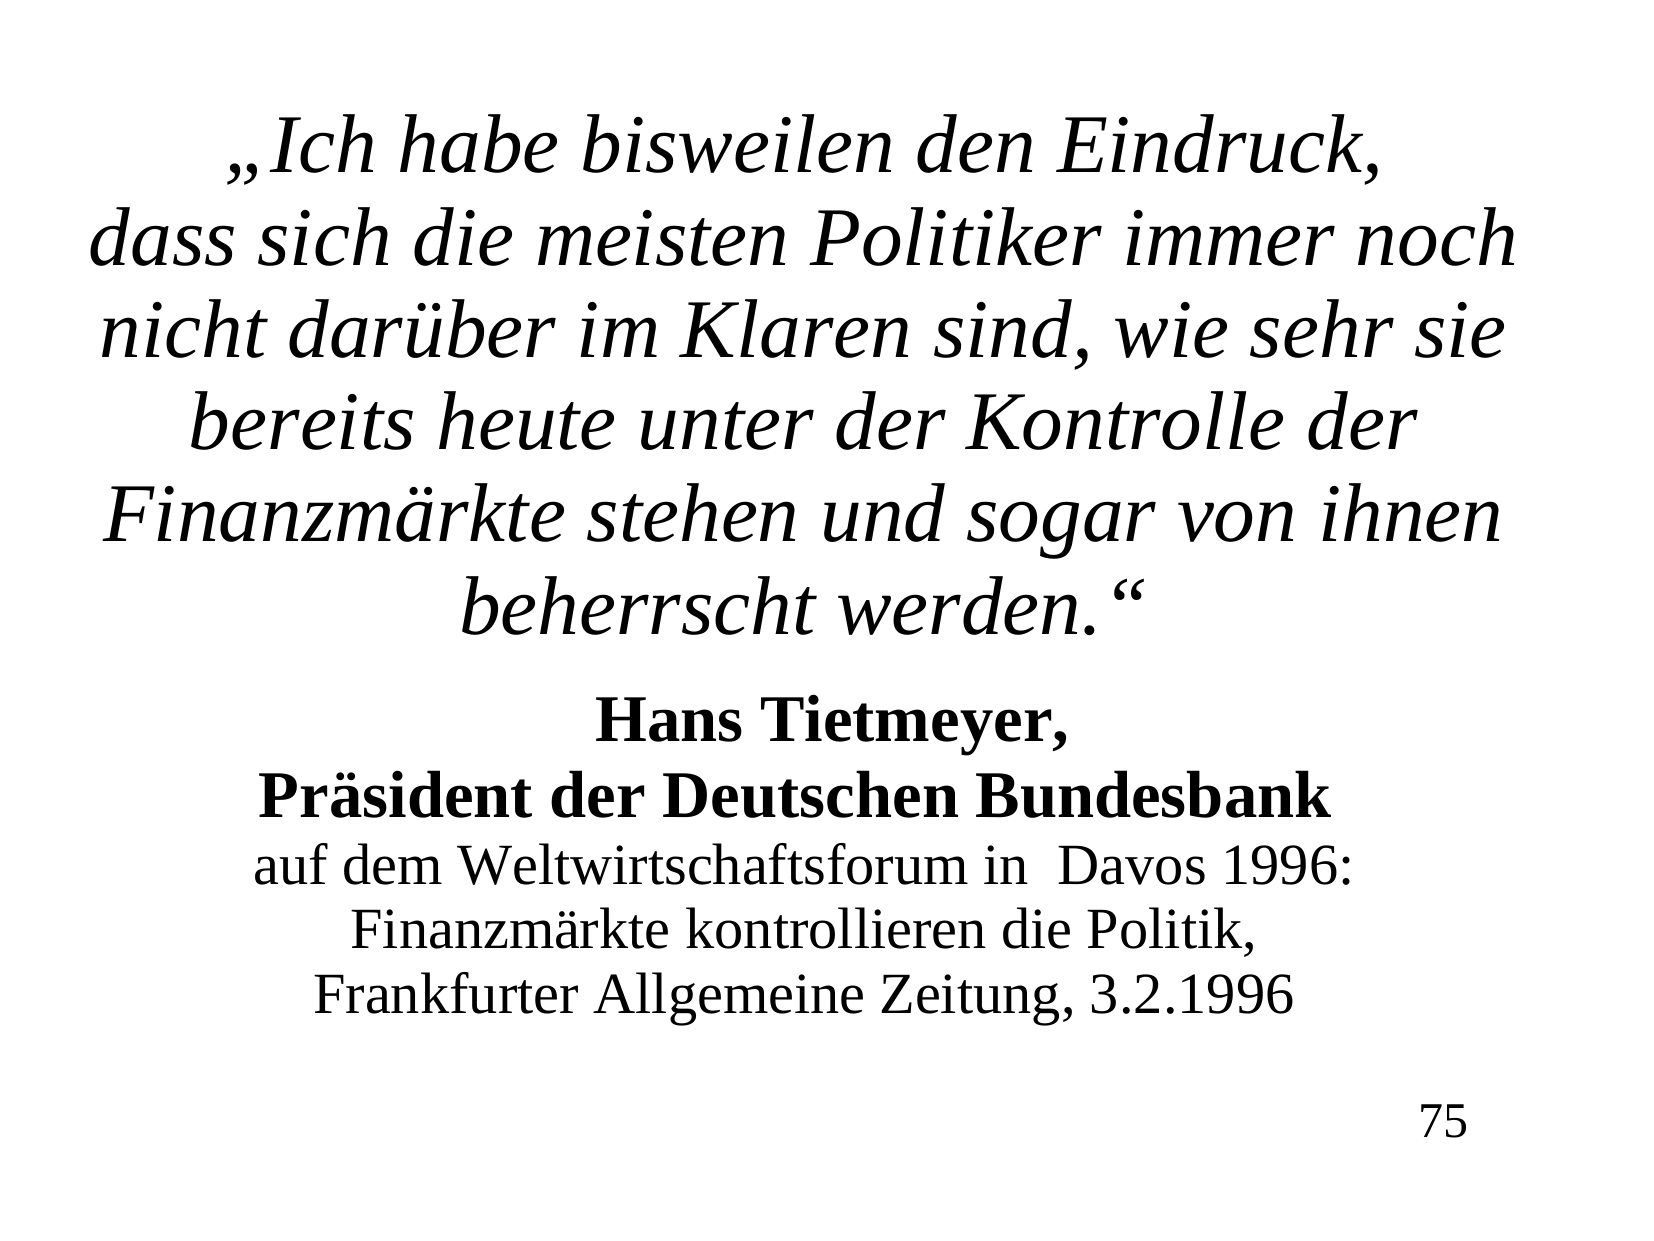

„Ich habe bisweilen den Eindruck,
dass sich die meisten Politiker immer noch nicht darüber im Klaren sind, wie sehr sie bereits heute unter der Kontrolle der Finanzmärkte stehen und sogar von ihnen beherrscht werden.“
	Hans Tietmeyer,
Präsident der Deutschen Bundesbank
auf dem Weltwirtschaftsforum in Davos 1996:
Finanzmärkte kontrollieren die Politik,
Frankfurter Allgemeine Zeitung, 3.2.1996